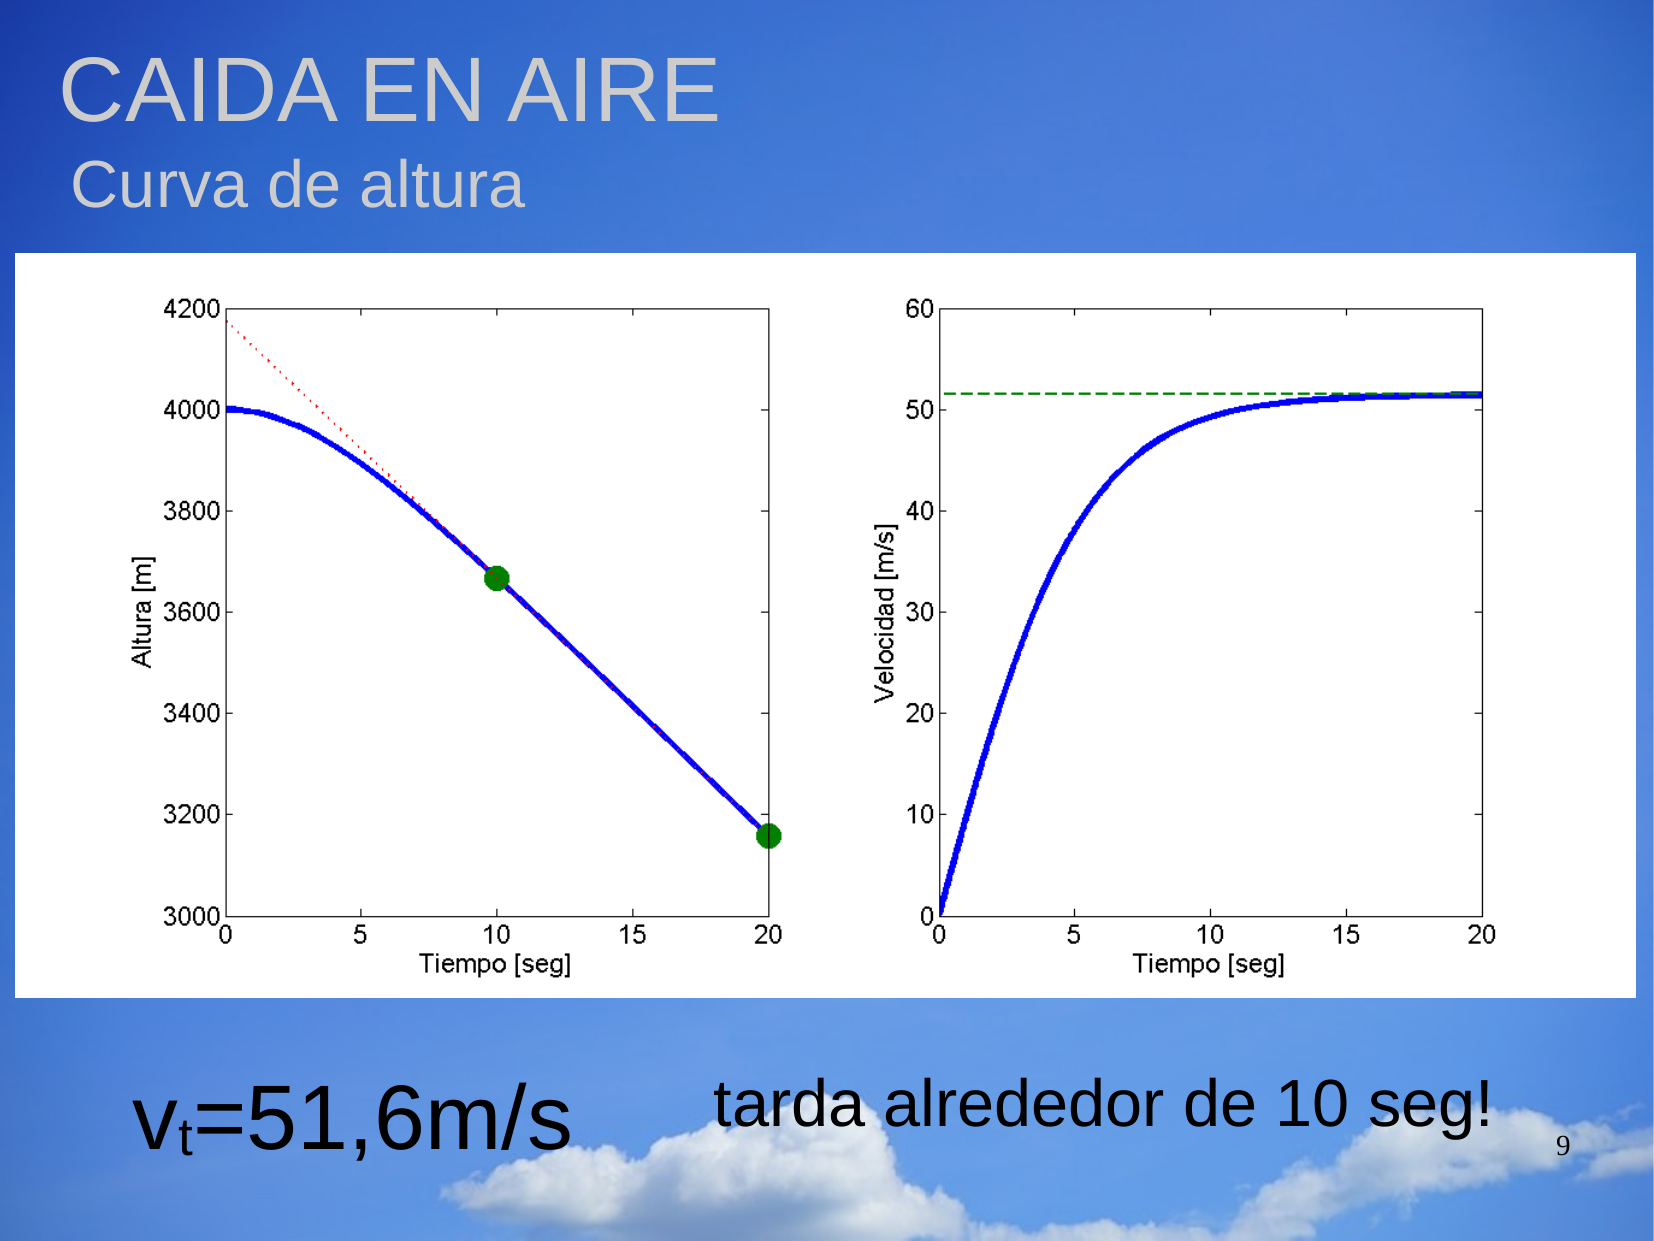

# CAIDA EN AIRE
Curva de altura
tarda alrededor de 10 seg!
vt=51,6m/s
9